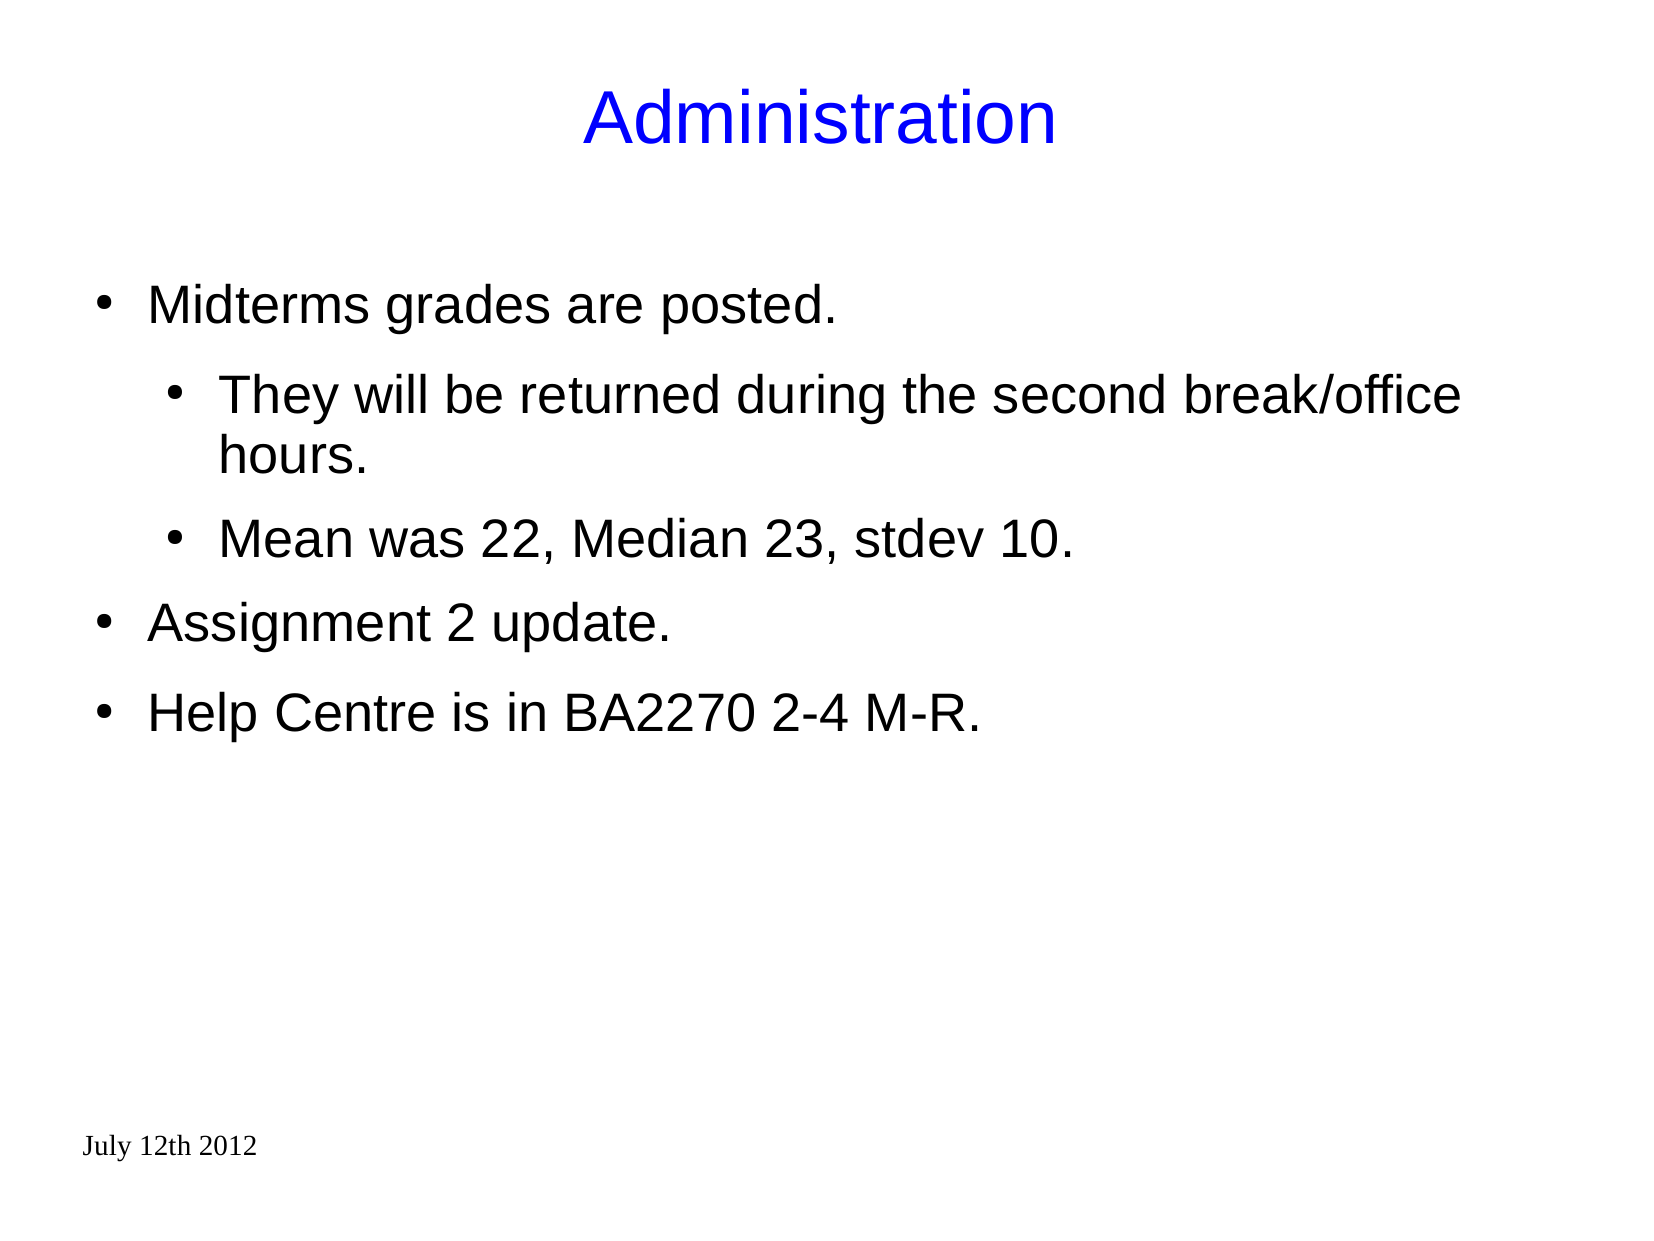

# Administration
Midterms grades are posted.
They will be returned during the second break/office hours.
Mean was 22, Median 23, stdev 10.
Assignment 2 update.
Help Centre is in BA2270 2-4 M-R.
July 12th 2012